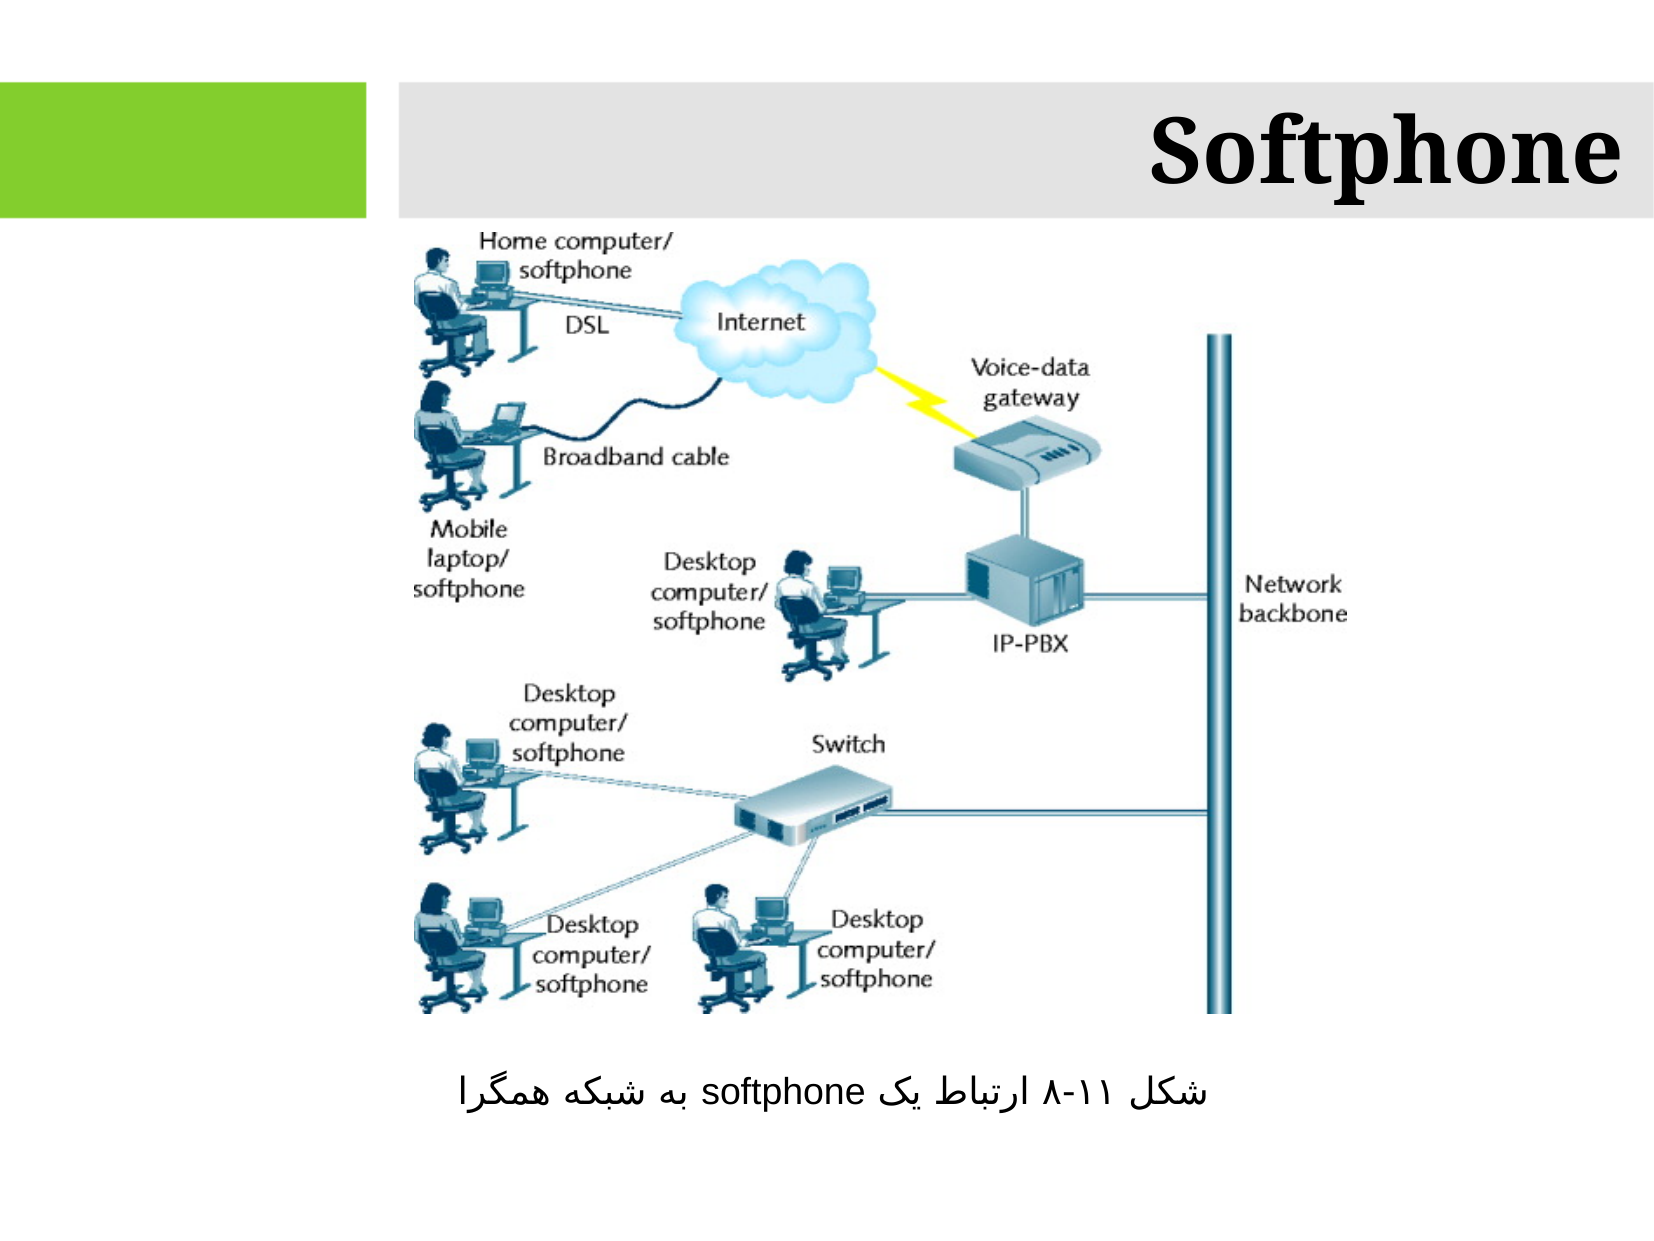

# Softphone
شکل ۱۱-۸ ارتباط یک softphone به شبکه همگرا